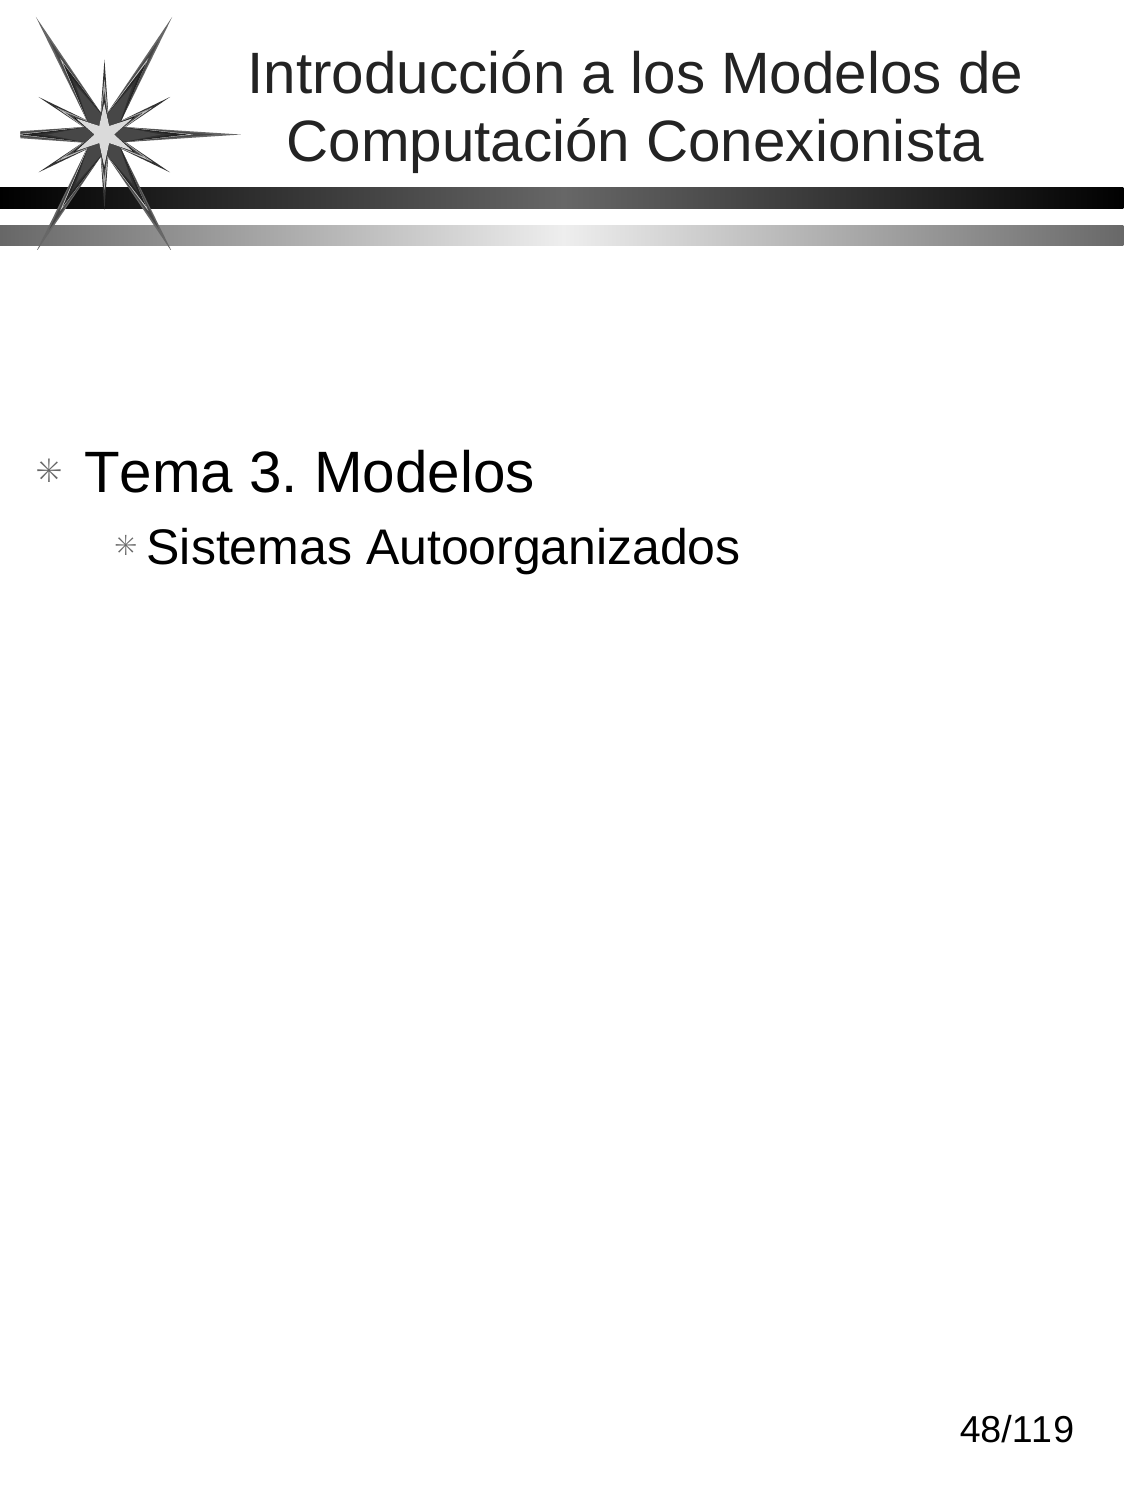

# Introducción a los Modelos de Computación Conexionista
Tema 3. Modelos
Sistemas Autoorganizados